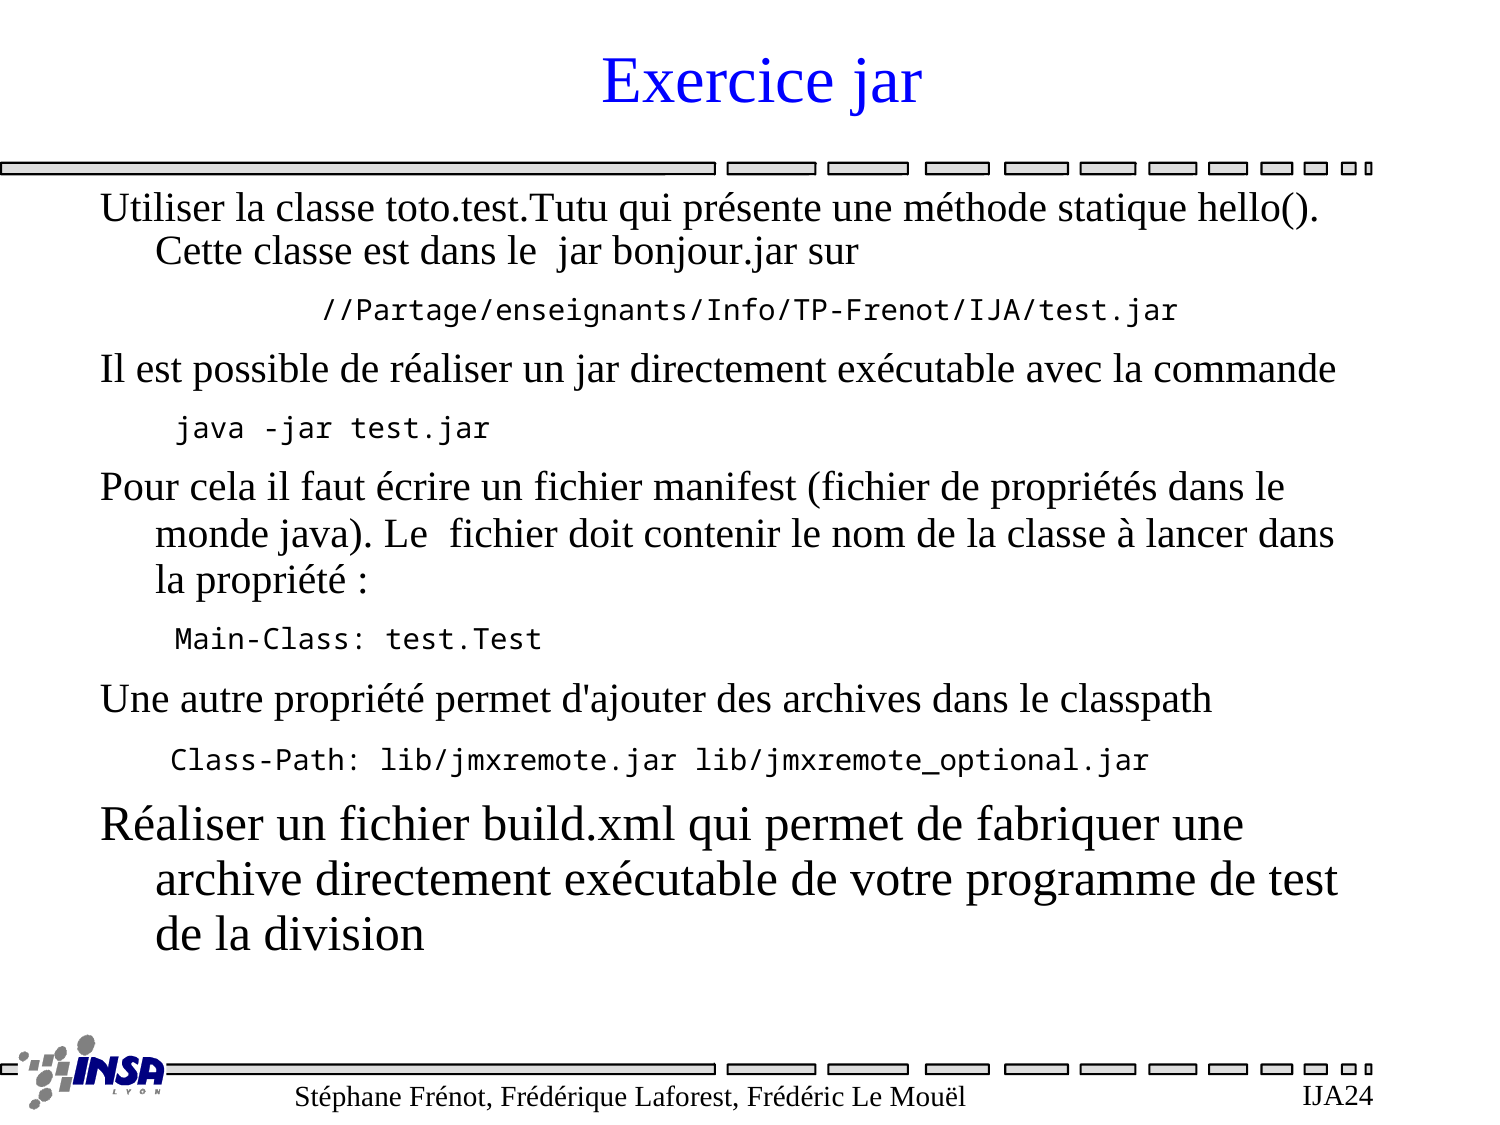

# Exercice jar
Utiliser la classe toto.test.Tutu qui présente une méthode statique hello(). Cette classe est dans le jar bonjour.jar sur
				//Partage/enseignants/Info/TP-Frenot/IJA/test.jar
Il est possible de réaliser un jar directement exécutable avec la commande
java -jar test.jar
Pour cela il faut écrire un fichier manifest (fichier de propriétés dans le monde java). Le fichier doit contenir le nom de la classe à lancer dans la propriété :
Main-Class: test.Test
Une autre propriété permet d'ajouter des archives dans le classpath
 Class-Path: lib/jmxremote.jar lib/jmxremote_optional.jar
Réaliser un fichier build.xml qui permet de fabriquer une archive directement exécutable de votre programme de test de la division